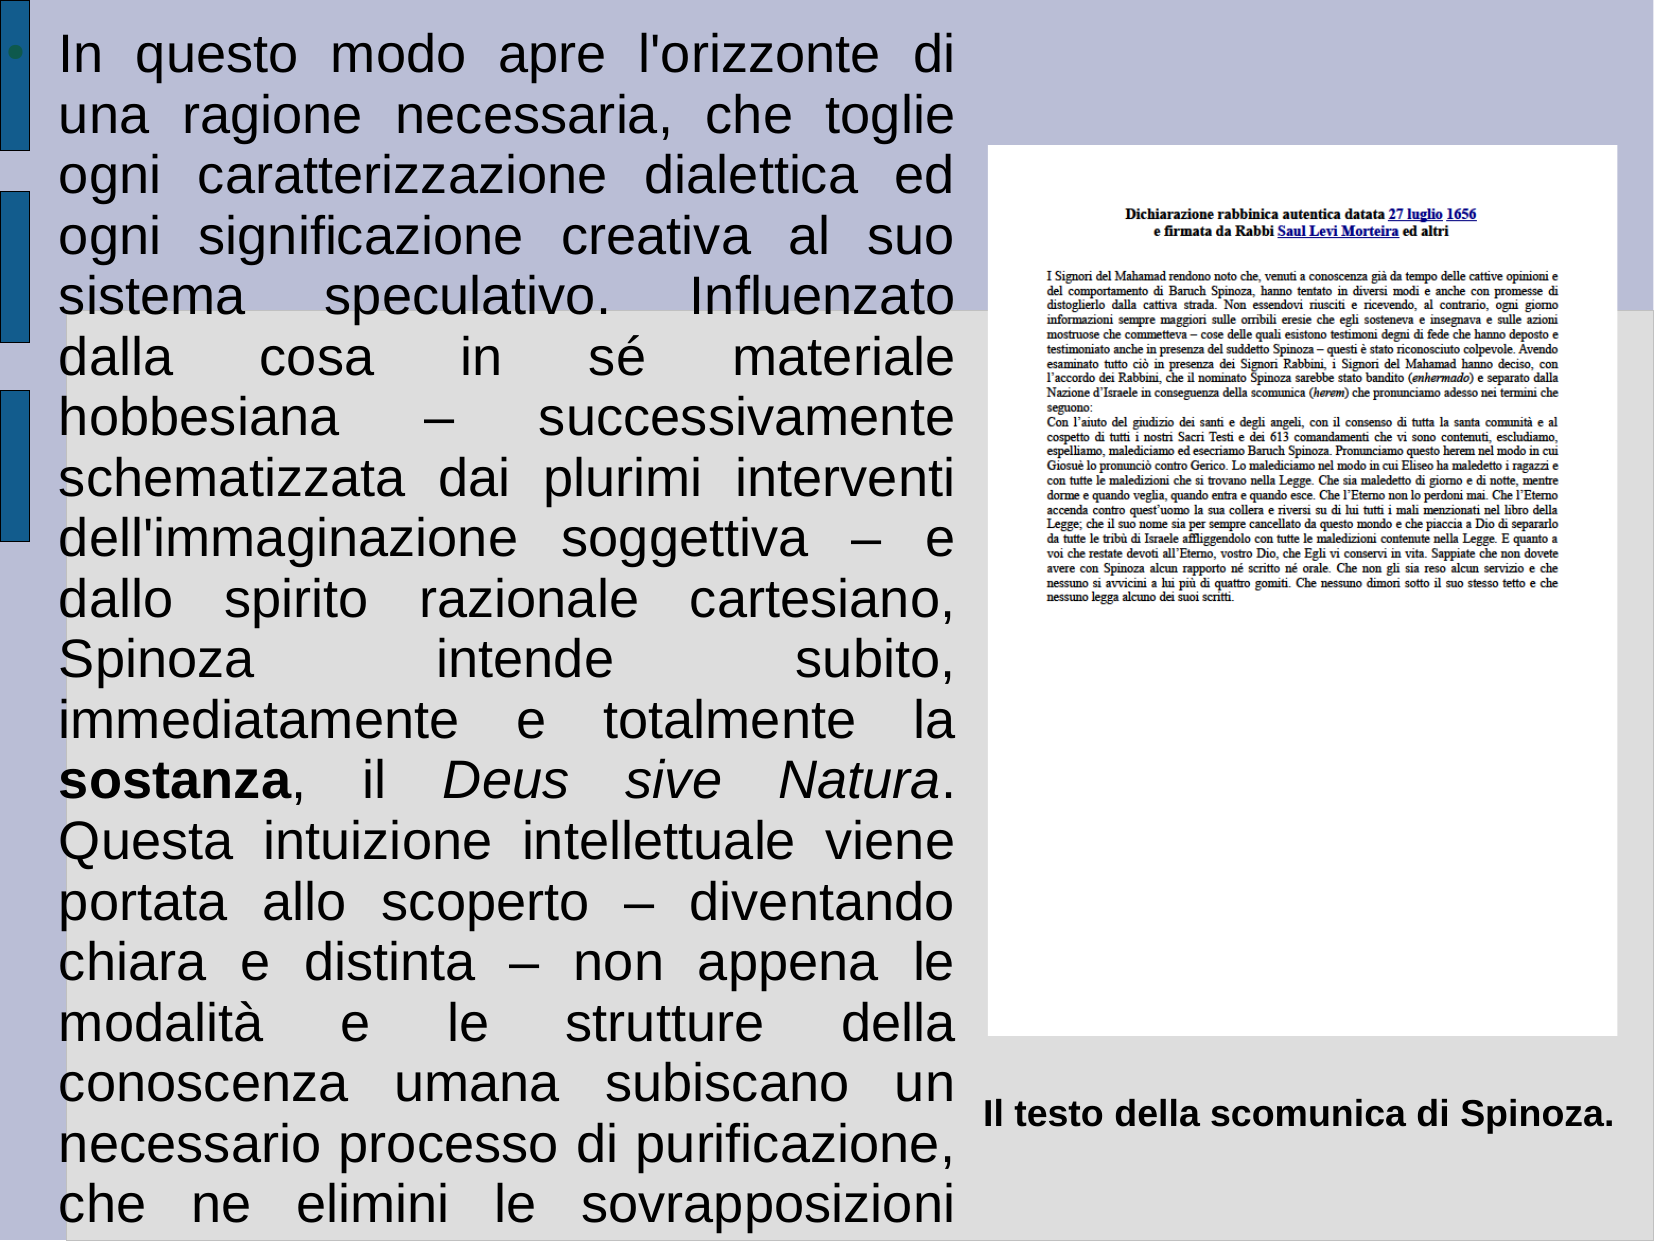

In questo modo apre l'orizzonte di una ragione necessaria, che toglie ogni caratterizzazione dialettica ed ogni significazione creativa al suo sistema speculativo. Influenzato dalla cosa in sé materiale hobbesiana – successivamente schematizzata dai plurimi interventi dell'immaginazione soggettiva – e dallo spirito razionale cartesiano, Spinoza intende subito, immediatamente e totalmente la sostanza, il Deus sive Natura. Questa intuizione intellettuale viene portata allo scoperto – diventando chiara e distinta – non appena le modalità e le strutture della conoscenza umana subiscano un necessario processo di purificazione, che ne elimini le sovrapposizioni indebite e le conseguenti incrostazioni.
#
Il testo della scomunica di Spinoza.